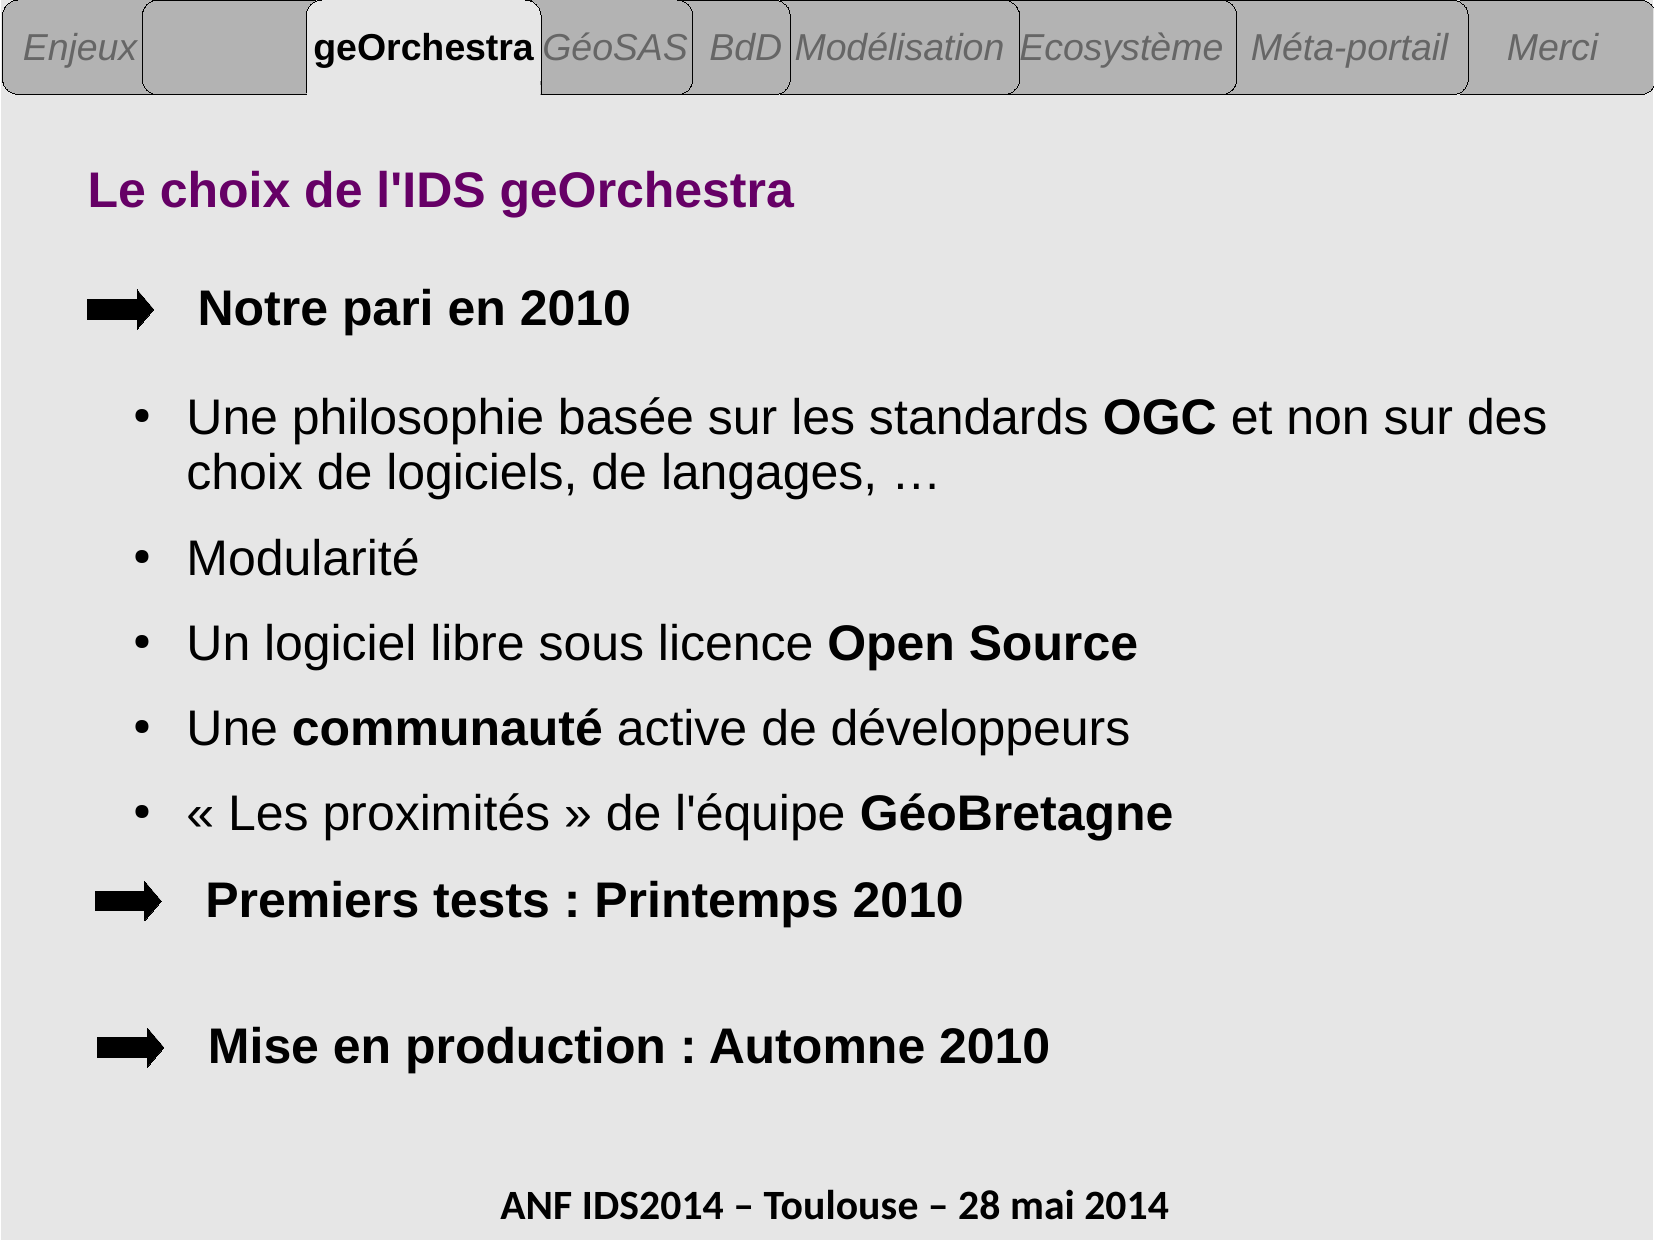

Enjeux
geOrchestra
 GéoSAS
 BdD
 Modélisation
 Ecosystème
 Méta-portail
Merci
# Le choix de l'IDS geOrchestra
Notre pari en 2010
Une philosophie basée sur les standards OGC et non sur des choix de logiciels, de langages, …
Modularité
Un logiciel libre sous licence Open Source
Une communauté active de développeurs
« Les proximités » de l'équipe GéoBretagne
Premiers tests : Printemps 2010
Mise en production : Automne 2010
 ANF IDS2014 – Toulouse – 28 mai 2014